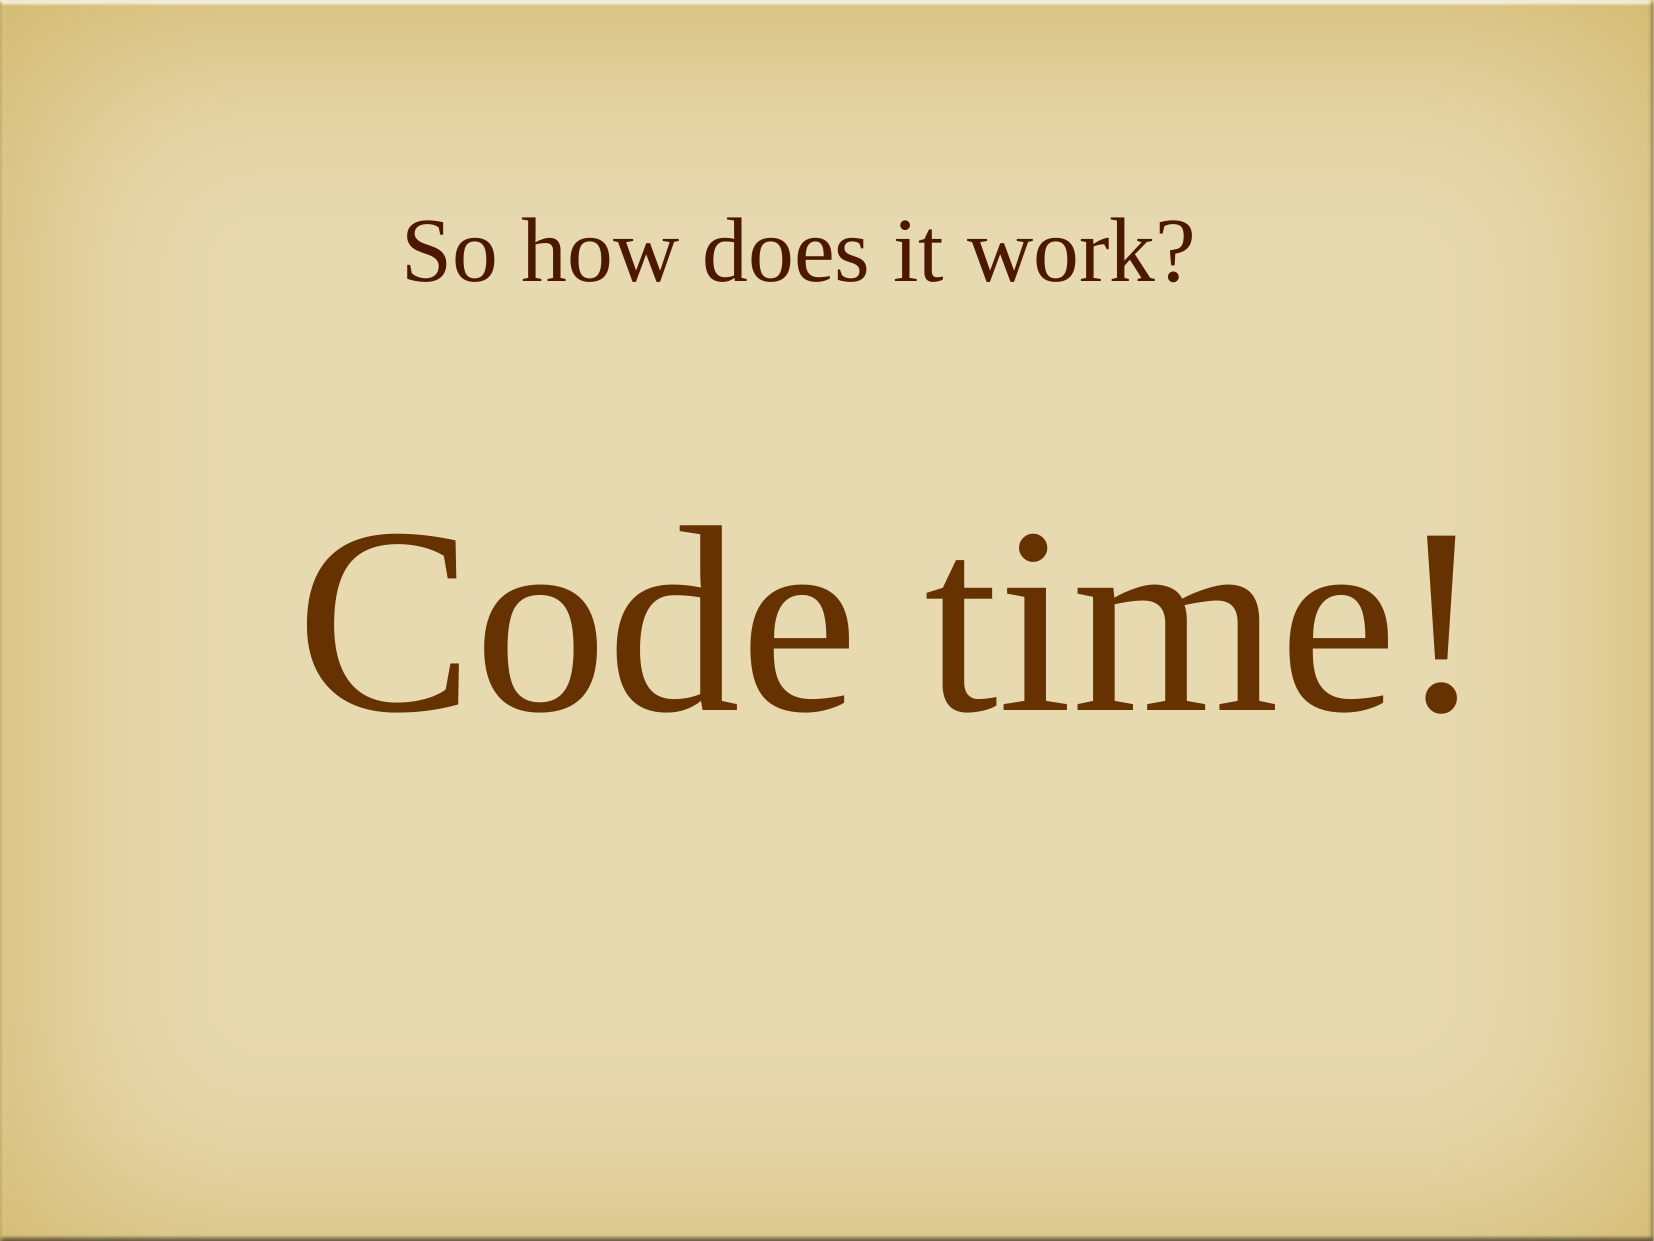

# So how does it work?
Code time!